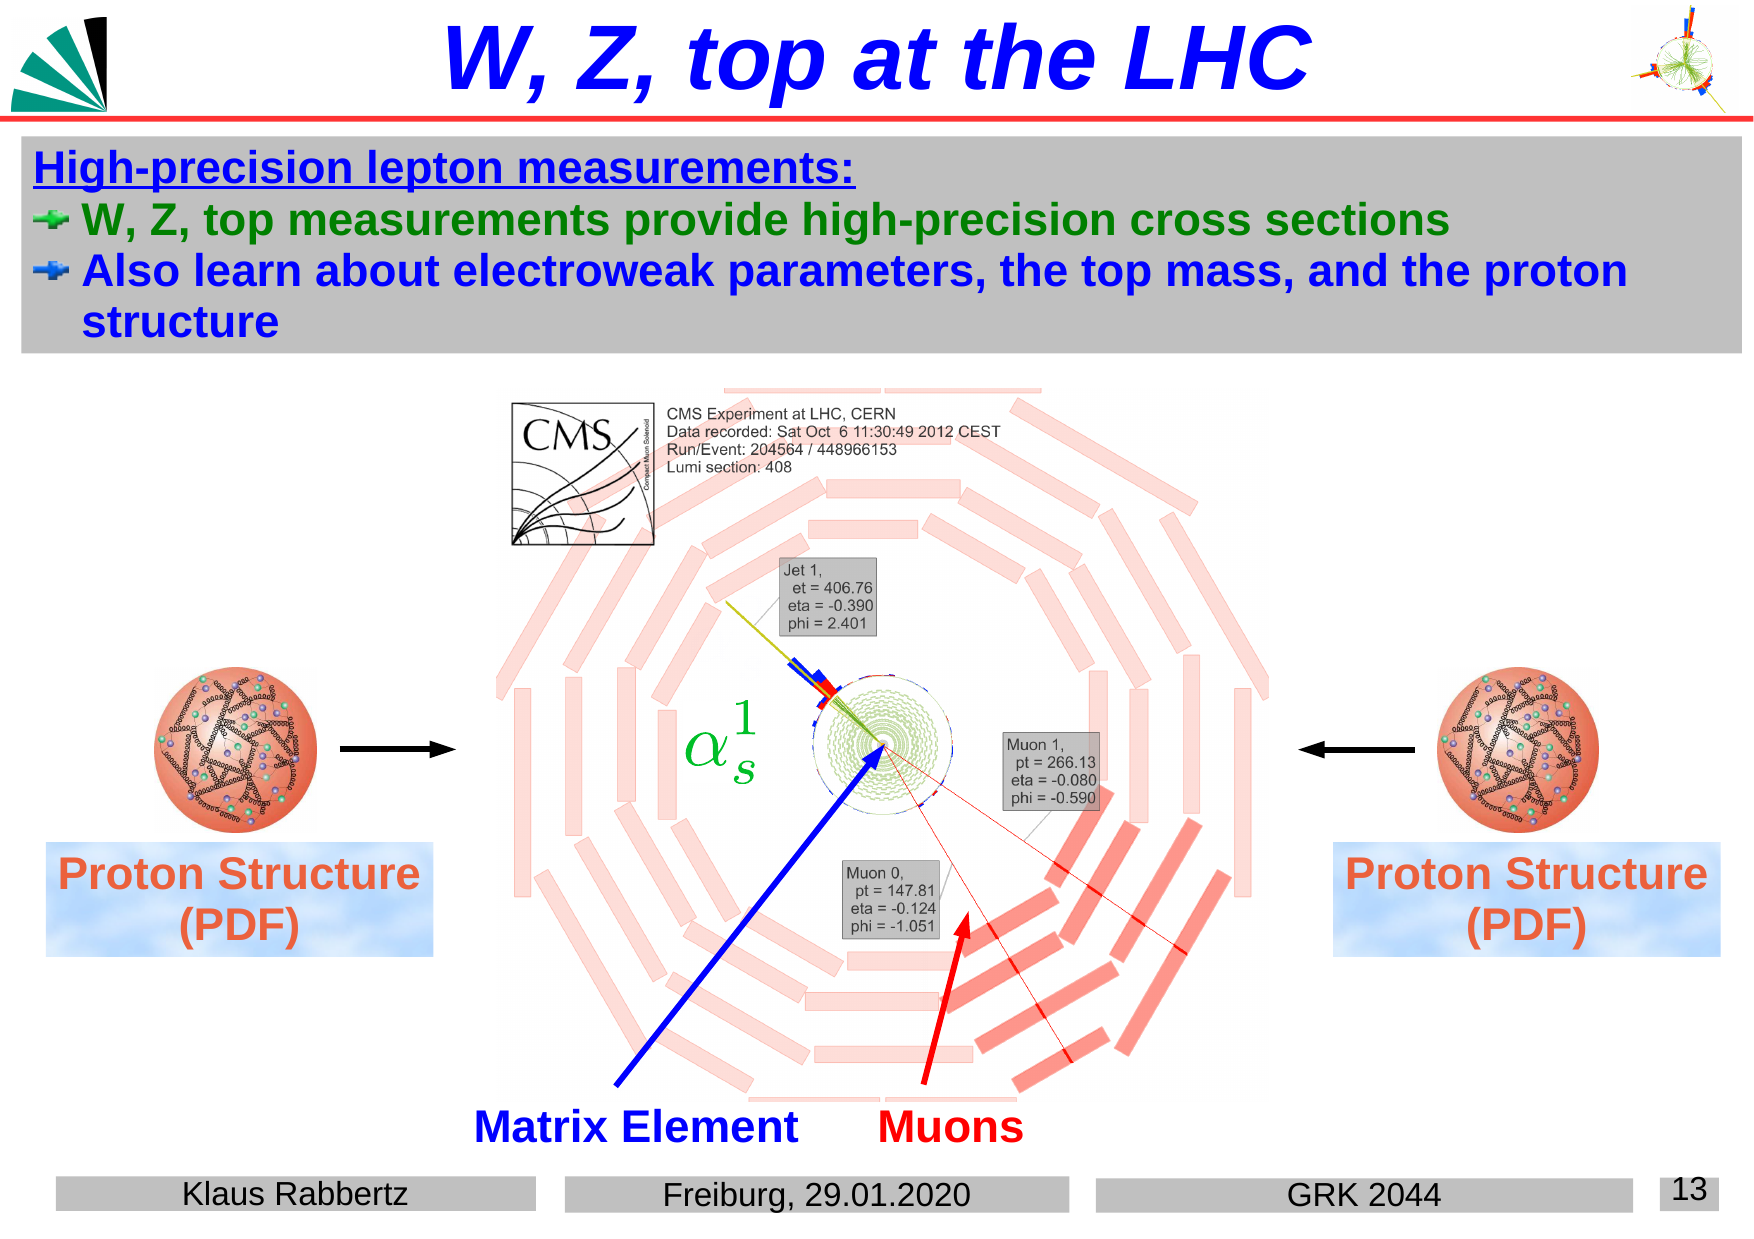

# W, Z, top at the LHC
High-precision lepton measurements:
 W, Z, top measurements provide high-precision cross sections
 Also learn about electroweak parameters, the top mass, and the proton structure
Proton Structure
(PDF)
Proton Structure
(PDF)
Matrix Element
Muons